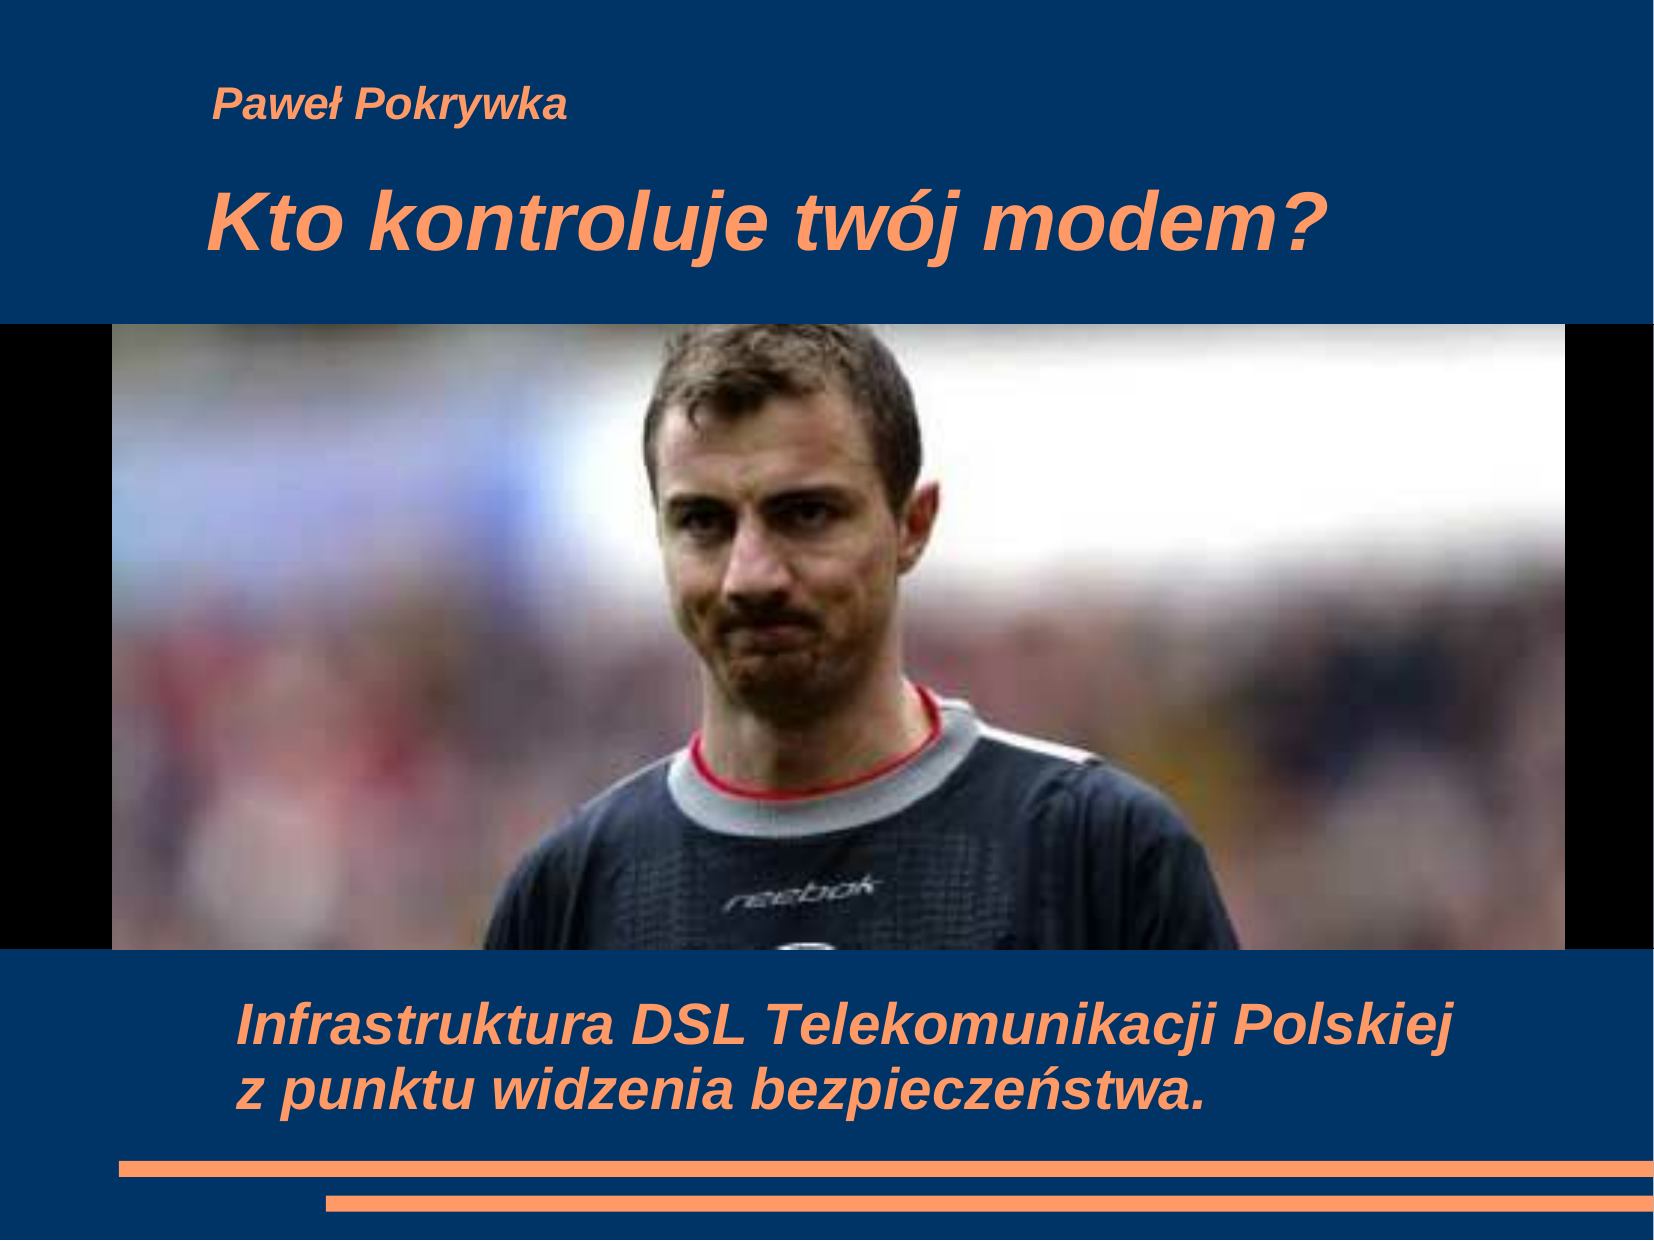

Paweł Pokrywka
# Kto kontroluje twój modem?
Infrastruktura DSL Telekomunikacji Polskiej
z punktu widzenia bezpieczeństwa.